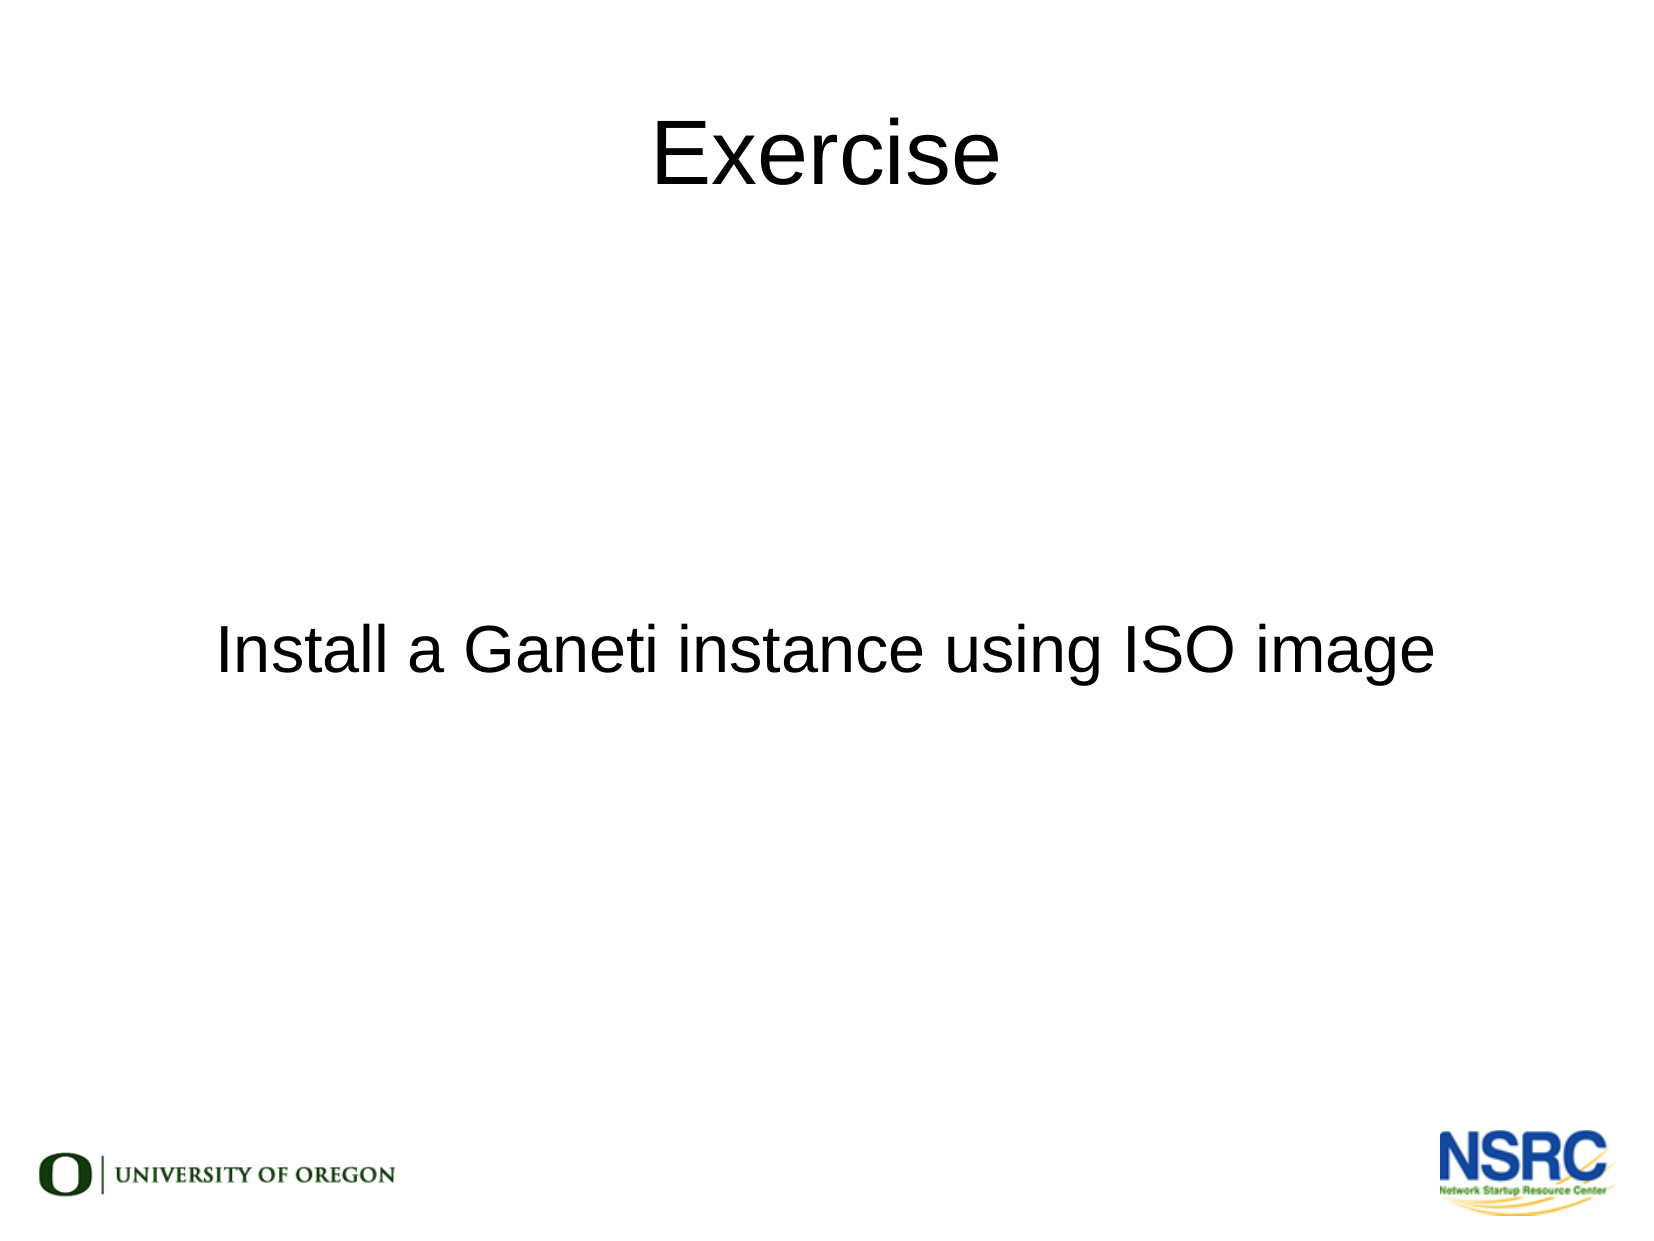

# Exercise
Install a Ganeti instance using ISO image